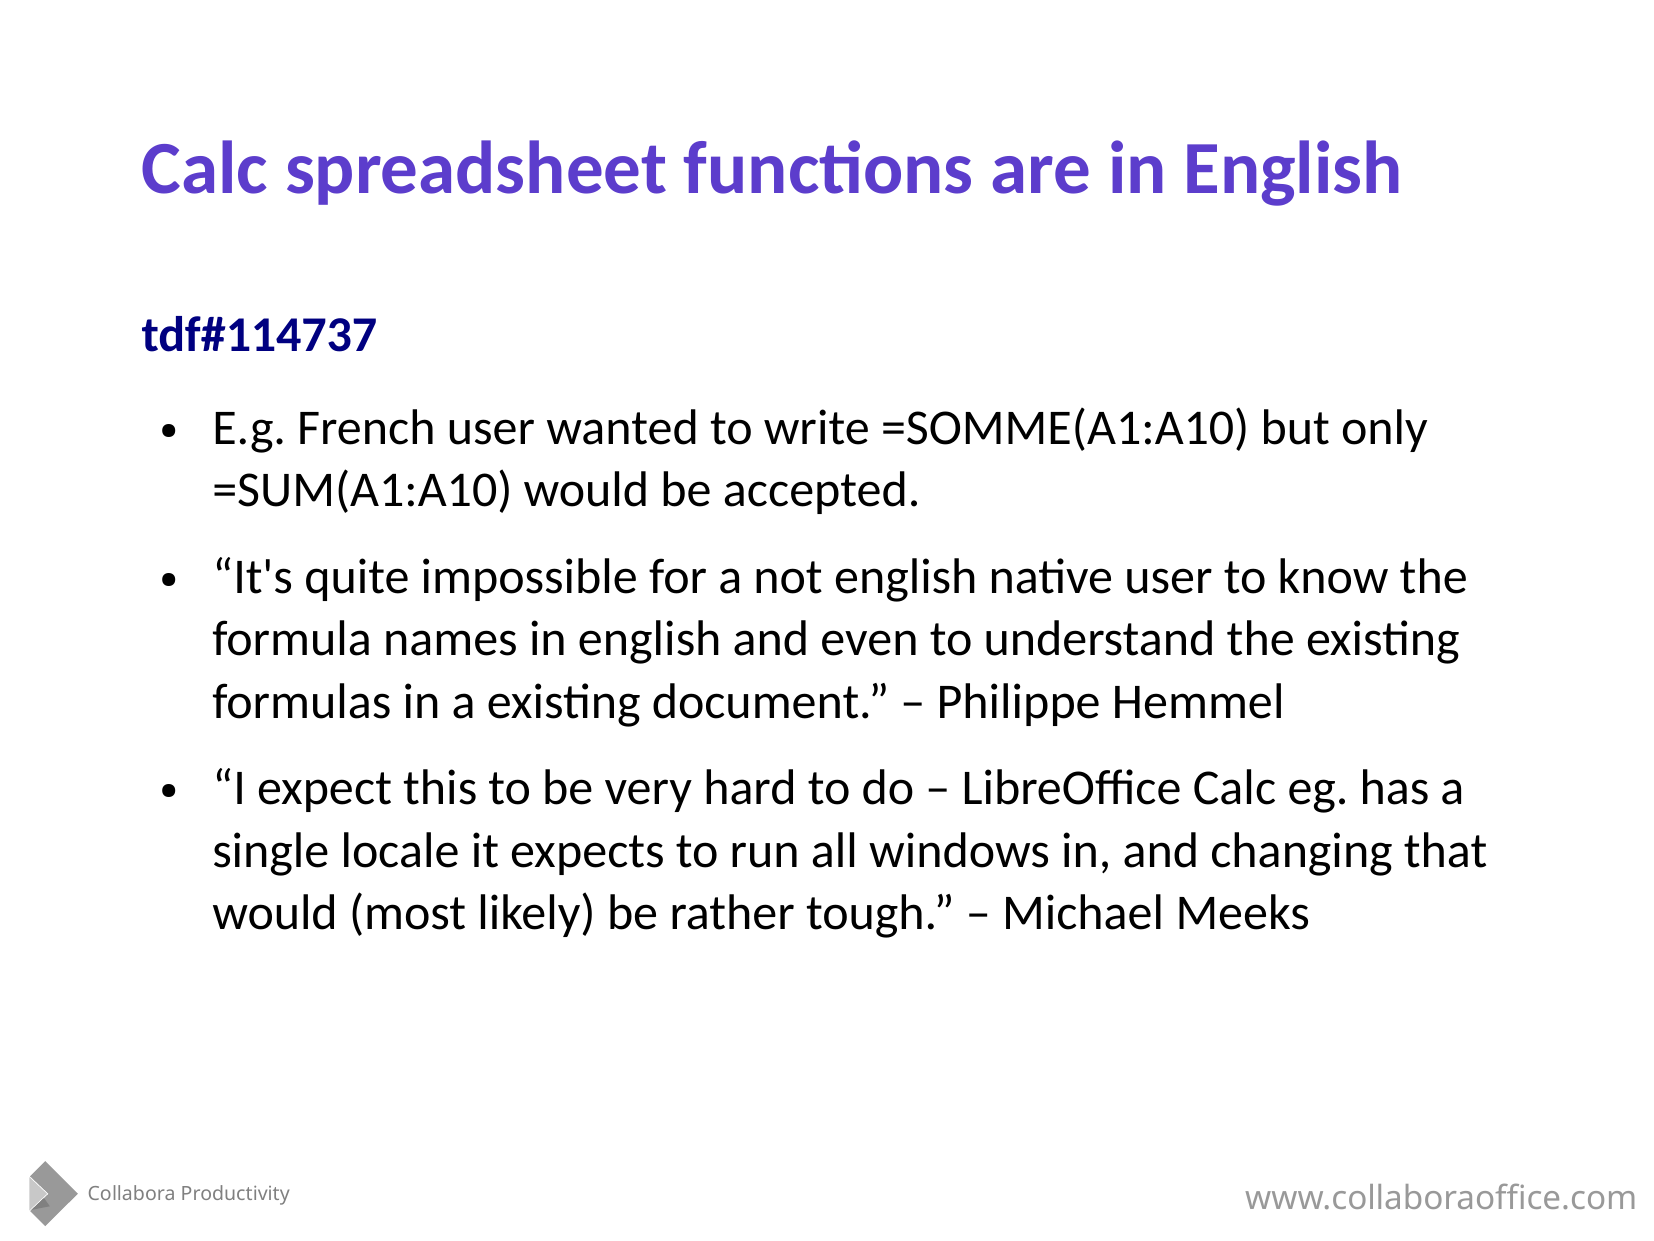

# Calc spreadsheet functions are in English
tdf#114737
E.g. French user wanted to write =SOMME(A1:A10) but only =SUM(A1:A10) would be accepted.
“It's quite impossible for a not english native user to know the formula names in english and even to understand the existing formulas in a existing document.” – Philippe Hemmel
“I expect this to be very hard to do – LibreOffice Calc eg. has a single locale it expects to run all windows in, and changing that would (most likely) be rather tough.” – Michael Meeks